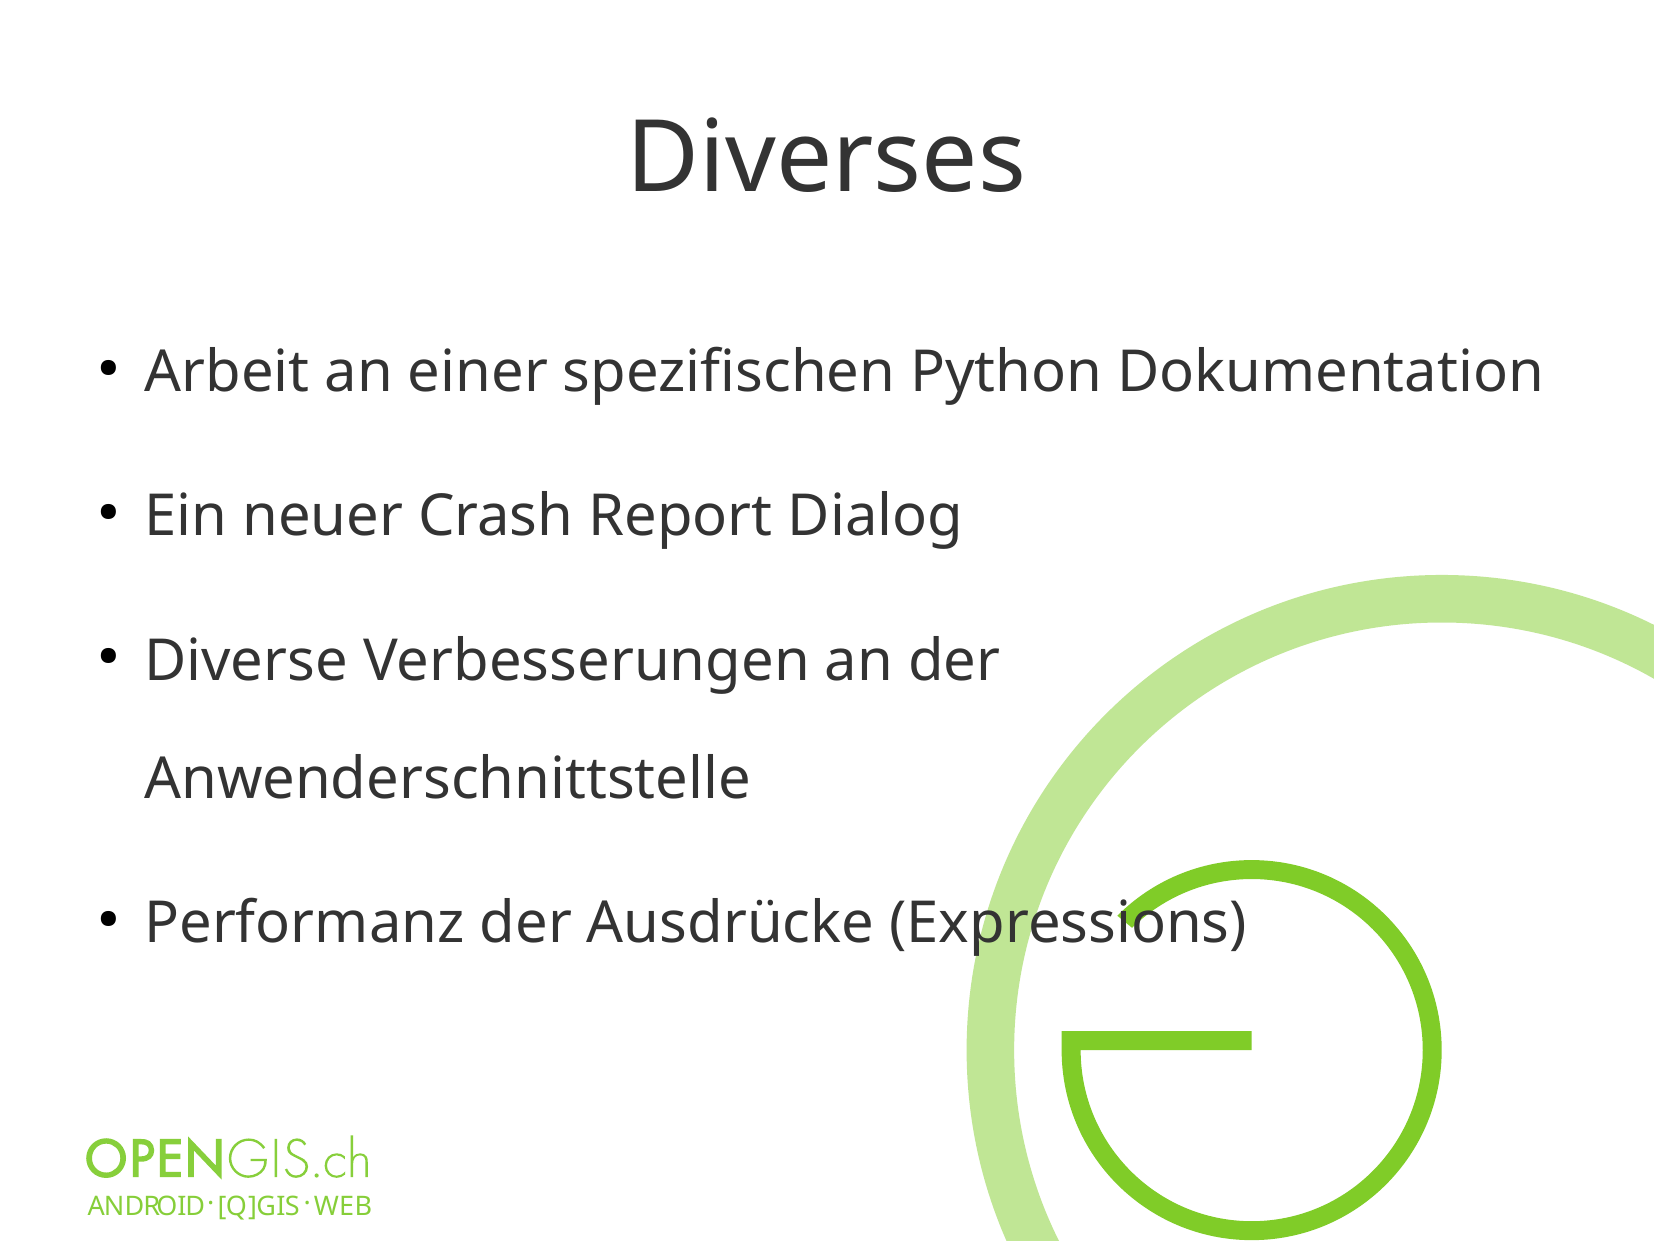

# Diverses
Arbeit an einer spezifischen Python Dokumentation
Ein neuer Crash Report Dialog
Diverse Verbesserungen an der Anwenderschnittstelle
Performanz der Ausdrücke (Expressions)